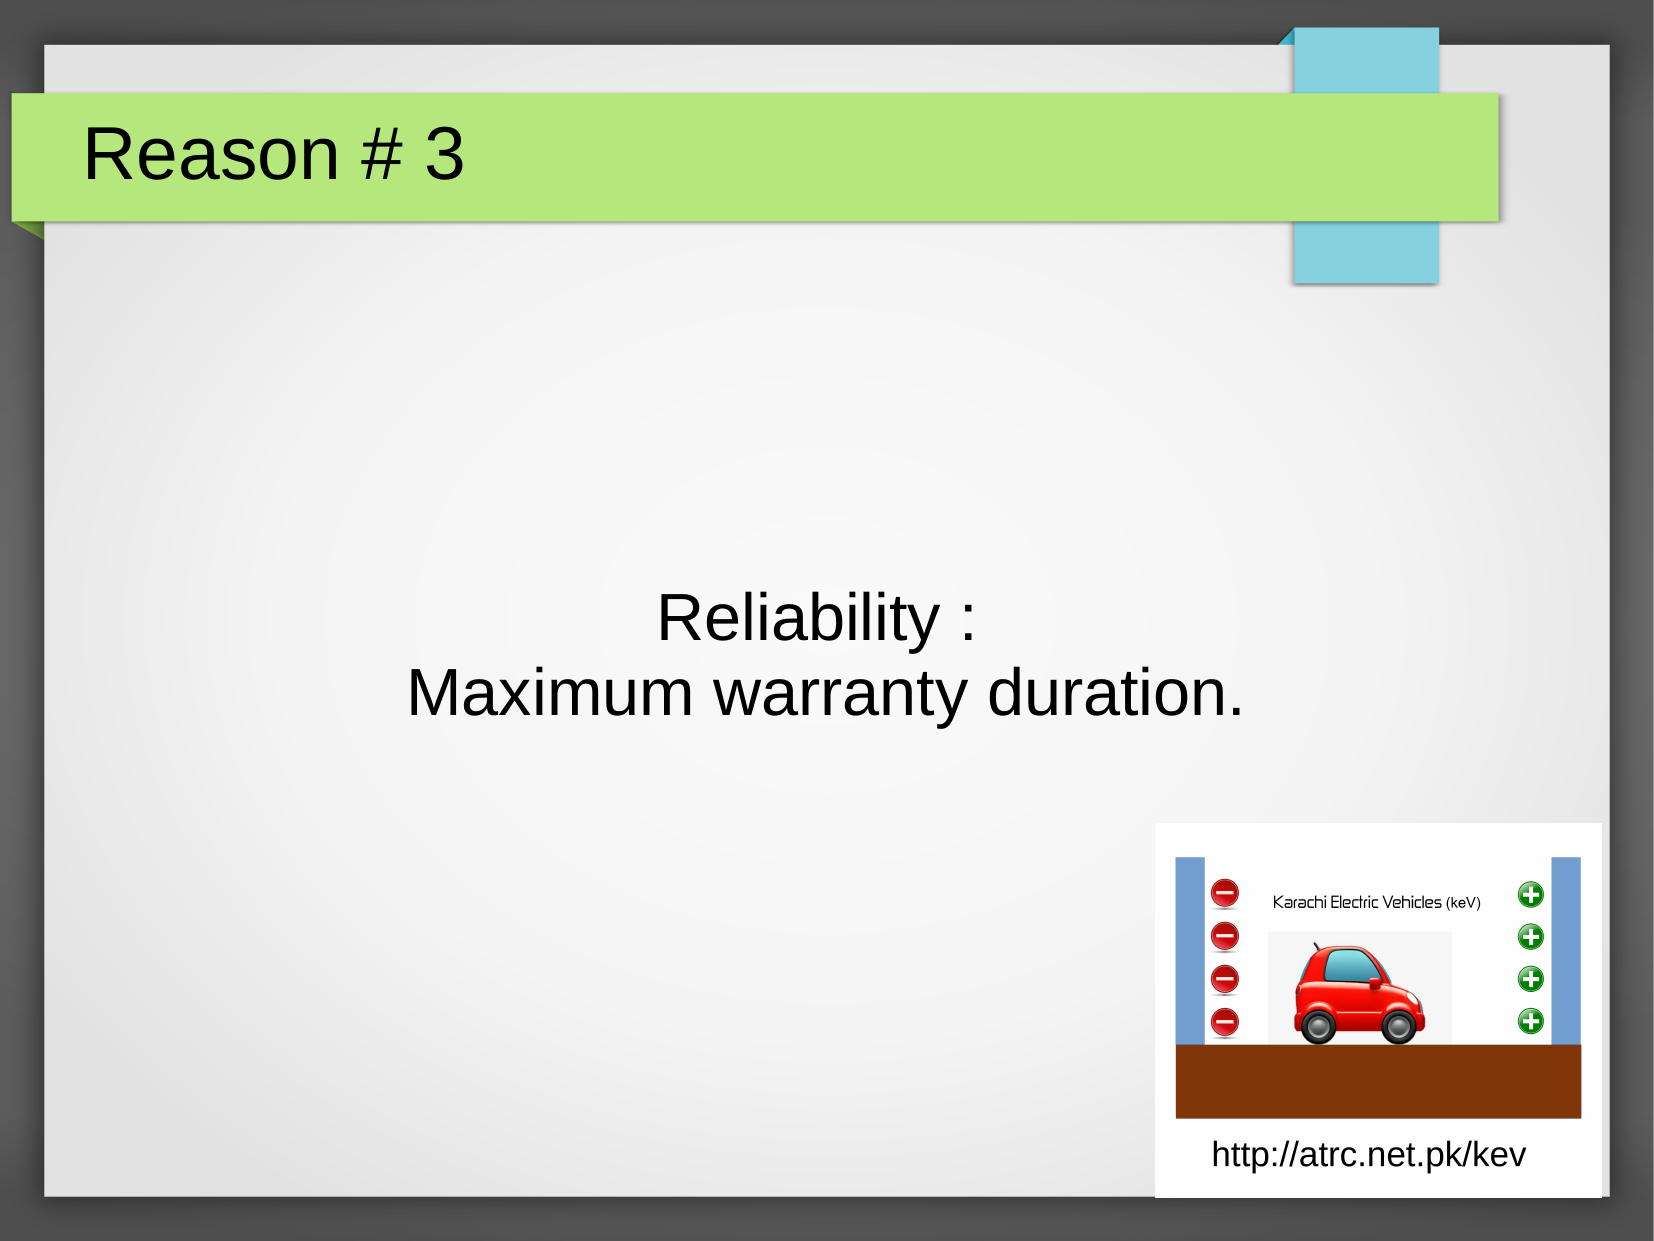

# Reason # 3
Reliability :
Maximum warranty duration.